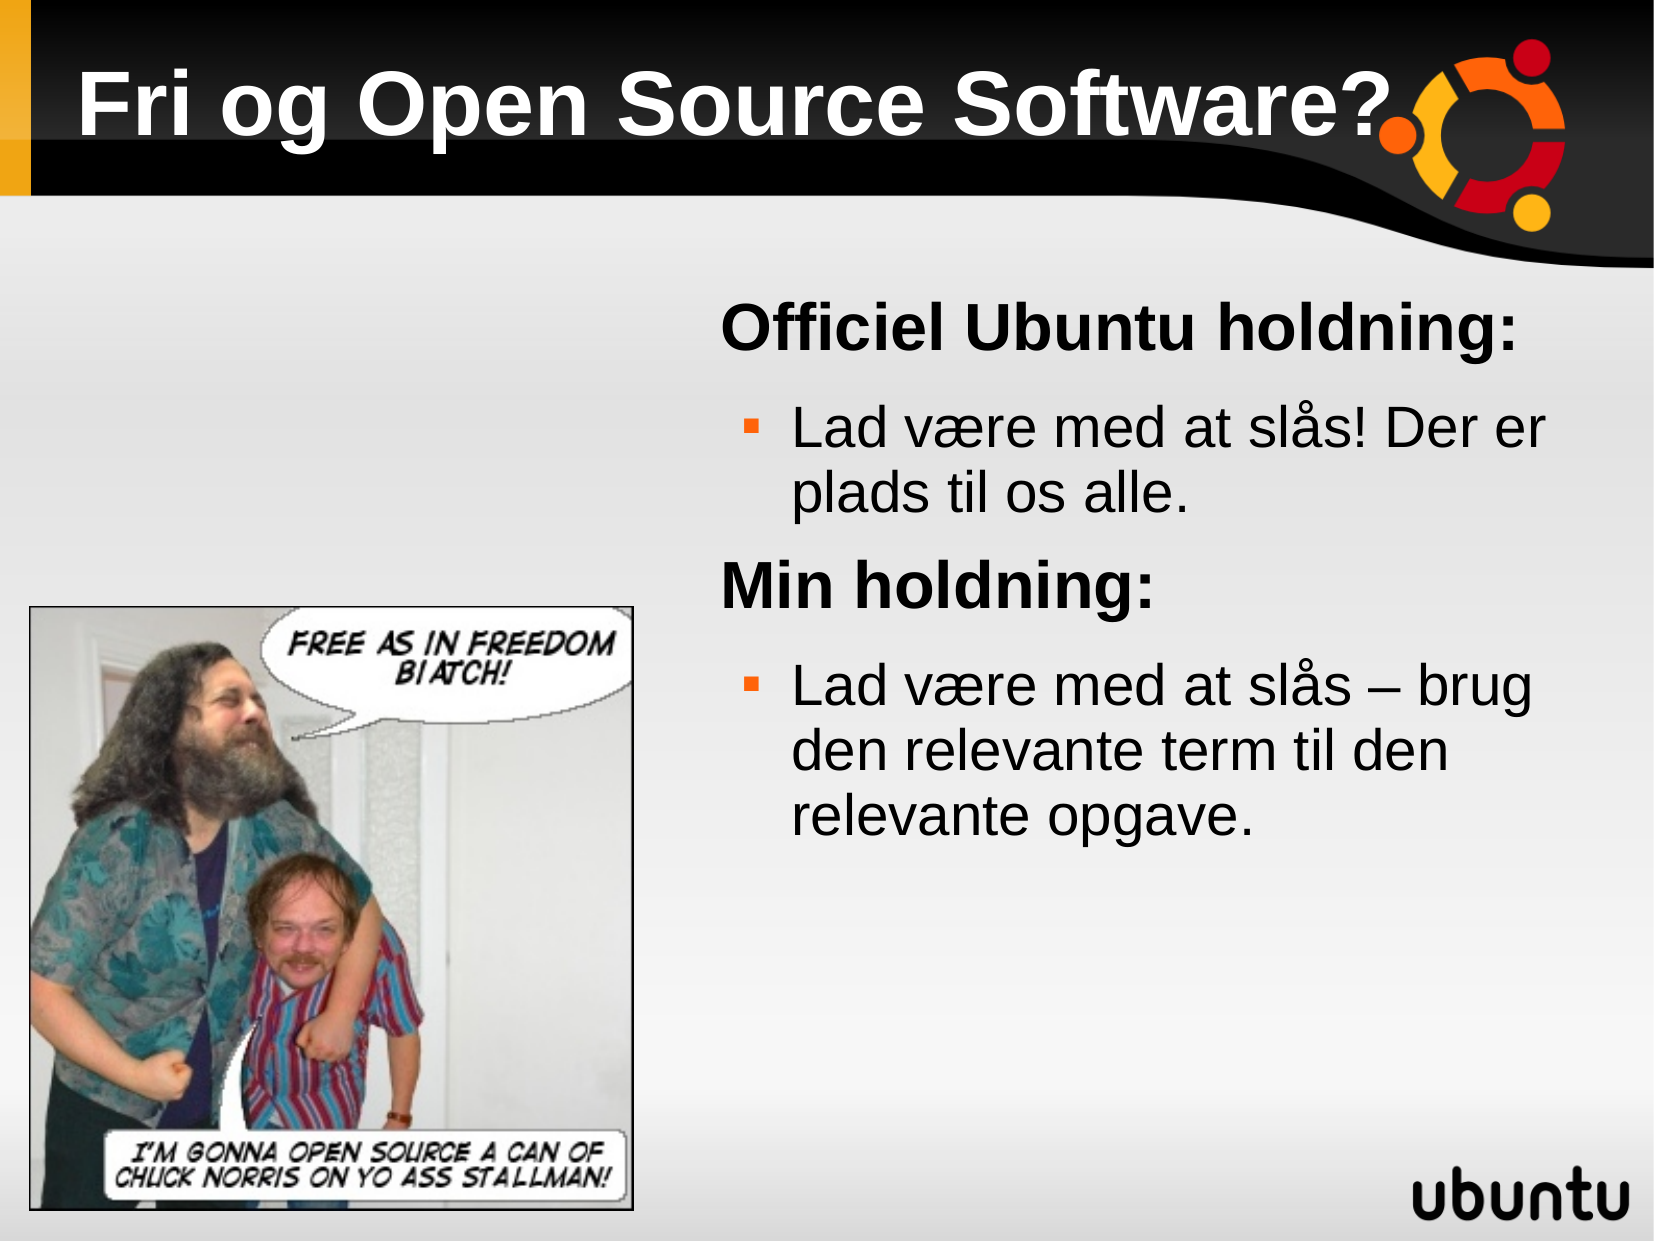

# Fri og Open Source Software?
Officiel Ubuntu holdning:
Lad være med at slås! Der er plads til os alle.
Min holdning:
Lad være med at slås – brug den relevante term til den relevante opgave.